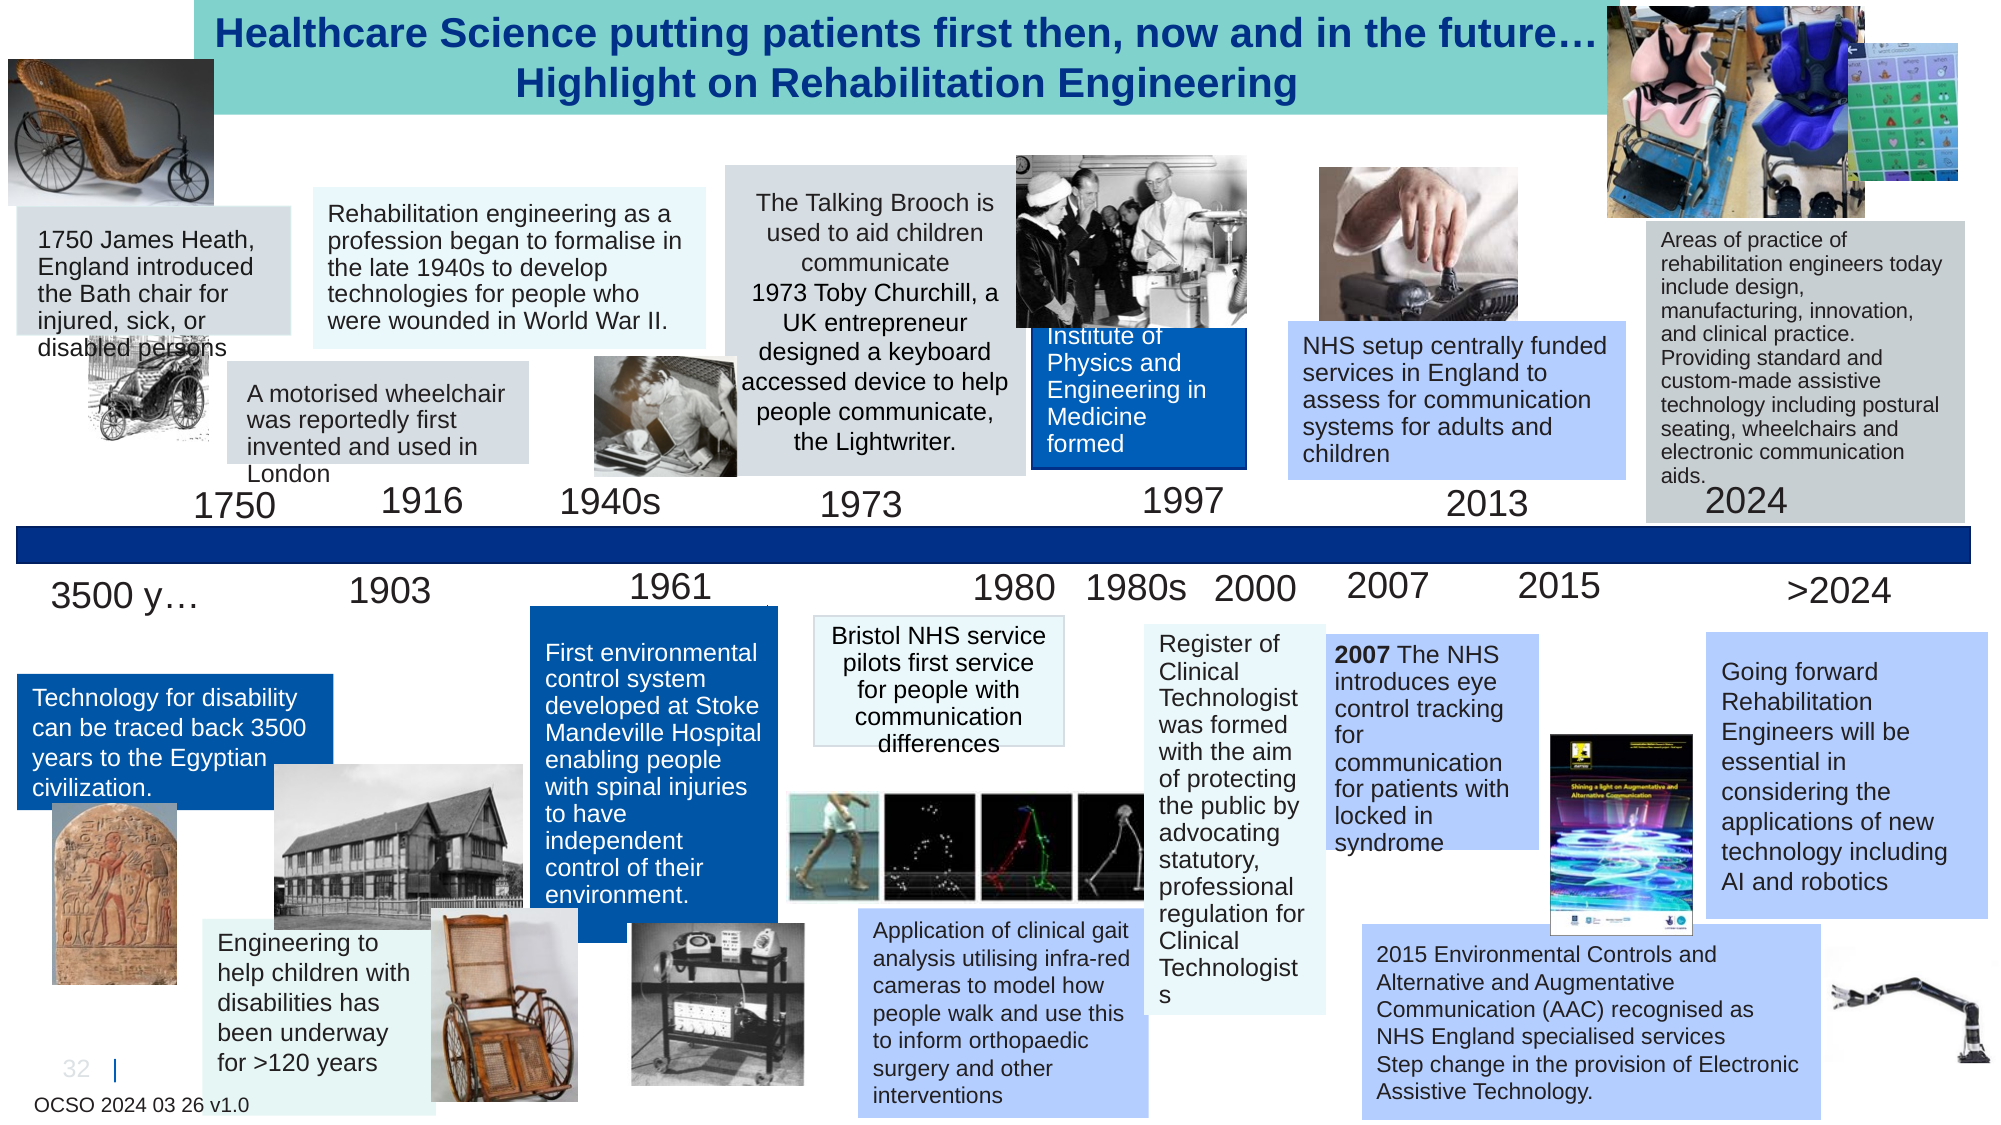

Healthcare Science putting patients first then, now and in the future…
Highlight on Rehabilitation Engineering
The Talking Brooch is used to aid children communicate
1973 Toby Churchill, a UK entrepreneur designed a keyboard accessed device to help people communicate, the Lightwriter.
Rehabilitation engineering as a profession began to formalise in the late 1940s to develop technologies for people who were wounded in World War II.
1750 James Heath, England introduced the Bath chair for injured, sick, or disabled persons.
Areas of practice of rehabilitation engineers today include design, manufacturing, innovation, and clinical practice. Providing standard and custom-made assistive technology including postural seating, wheelchairs and electronic communication aids.
Institute of Physics and Engineering in Medicine formed
NHS setup centrally funded services in England to assess for communication systems for adults and children
A motorised wheelchair was reportedly first invented and used in London
1916
1997
2024
1940s
2013
1973
1750
2015
2007
1961
1980
1980s
2000
1903
>2024
3500 y…
First environmental control system developed at Stoke Mandeville Hospital enabling people with spinal injuries to have independent control of their environment.
Bristol NHS service pilots first service for people with communication differences
Register of Clinical Technologist was formed with the aim of protecting the public by advocating statutory, professional regulation for Clinical Technologists
Going forward Rehabilitation Engineers will be essential in considering the applications of new technology including AI and robotics
2007 The NHS introduces eye control tracking for communication for patients with locked in syndrome
Technology for disability can be traced back 3500 years to the Egyptian civilization.
Application of clinical gait analysis utilising infra-red cameras to model how people walk and use this to inform orthopaedic surgery and other interventions
Engineering to help children with disabilities has been underway for >120 years
2015 Environmental Controls and Alternative and Augmentative Communication (AAC) recognised as NHS England specialised services
Step change in the provision of Electronic Assistive Technology.
OCSO 2024 03 26 v1.0